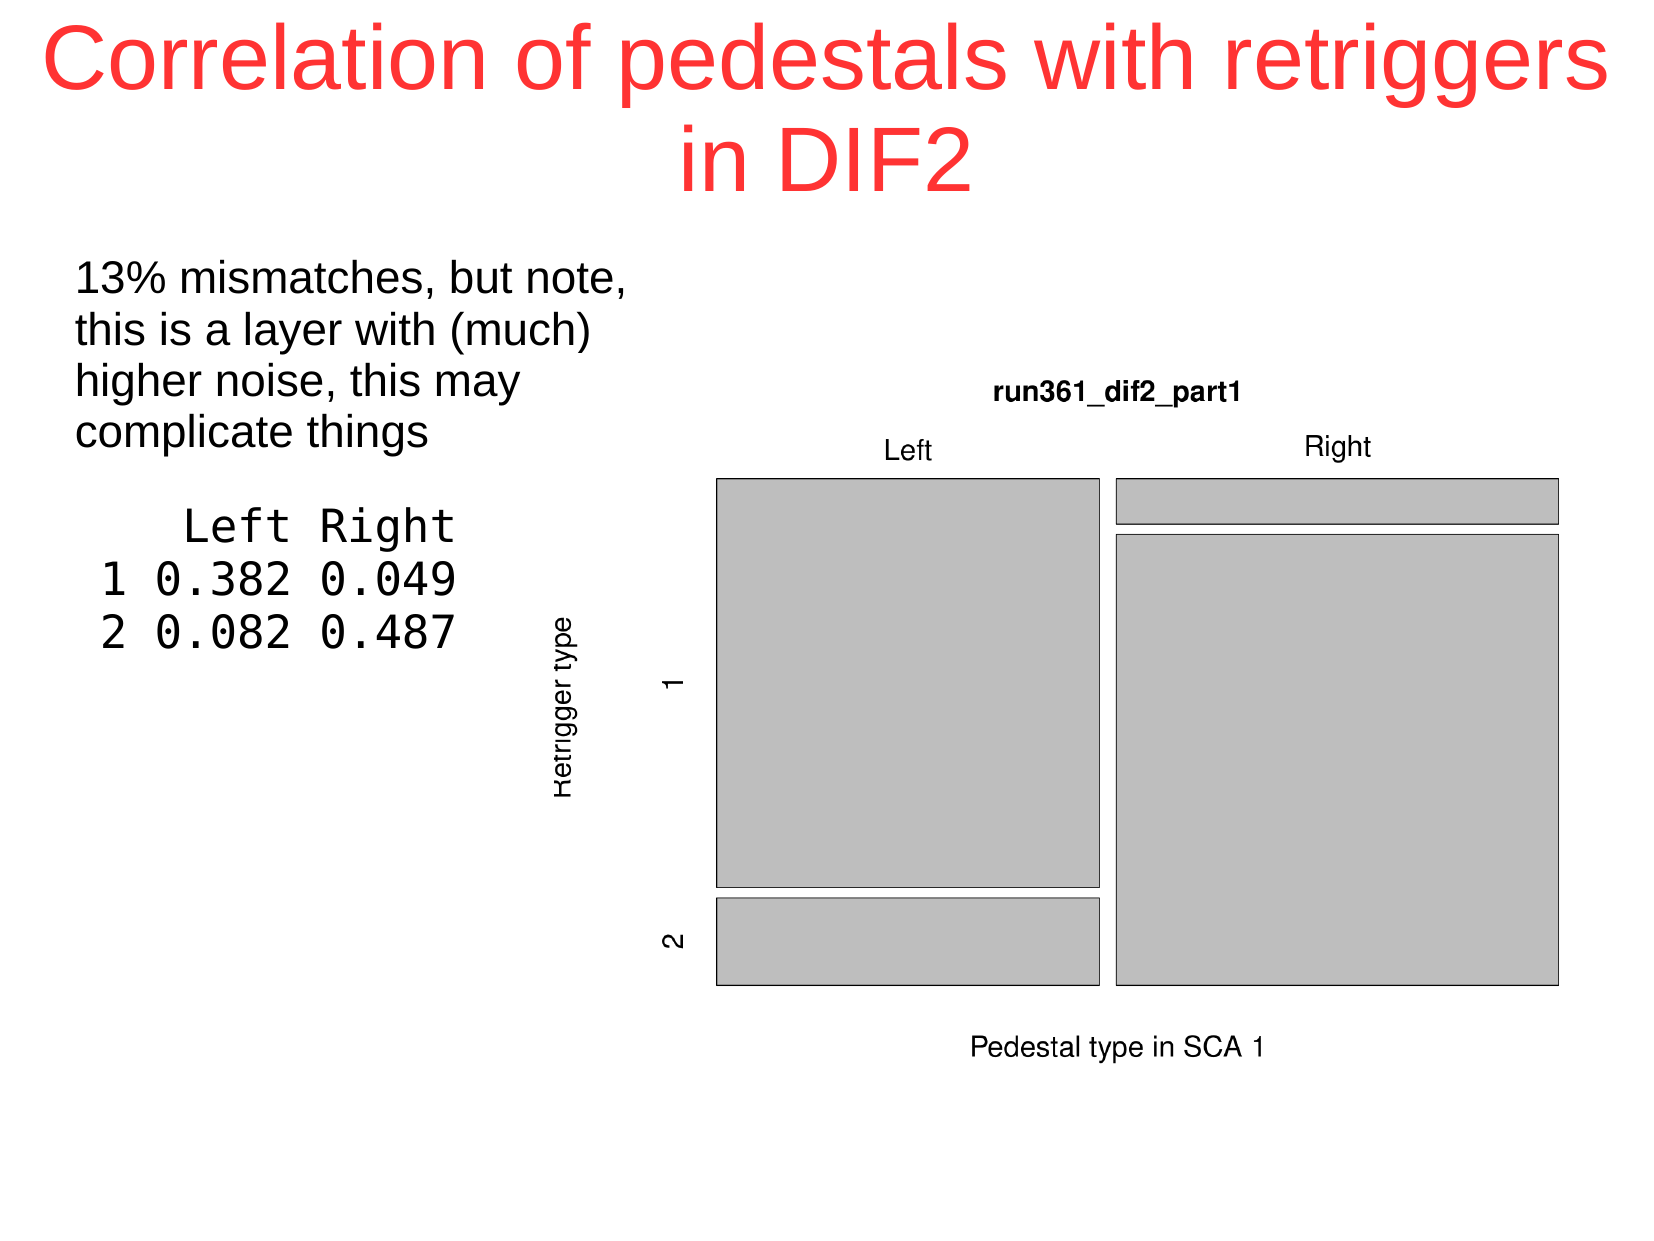

# Correlation of pedestals with retriggers in DIF2
13% mismatches, but note, this is a layer with (much) higher noise, this may complicate things
 Left Right
 1 0.382 0.049
 2 0.082 0.487